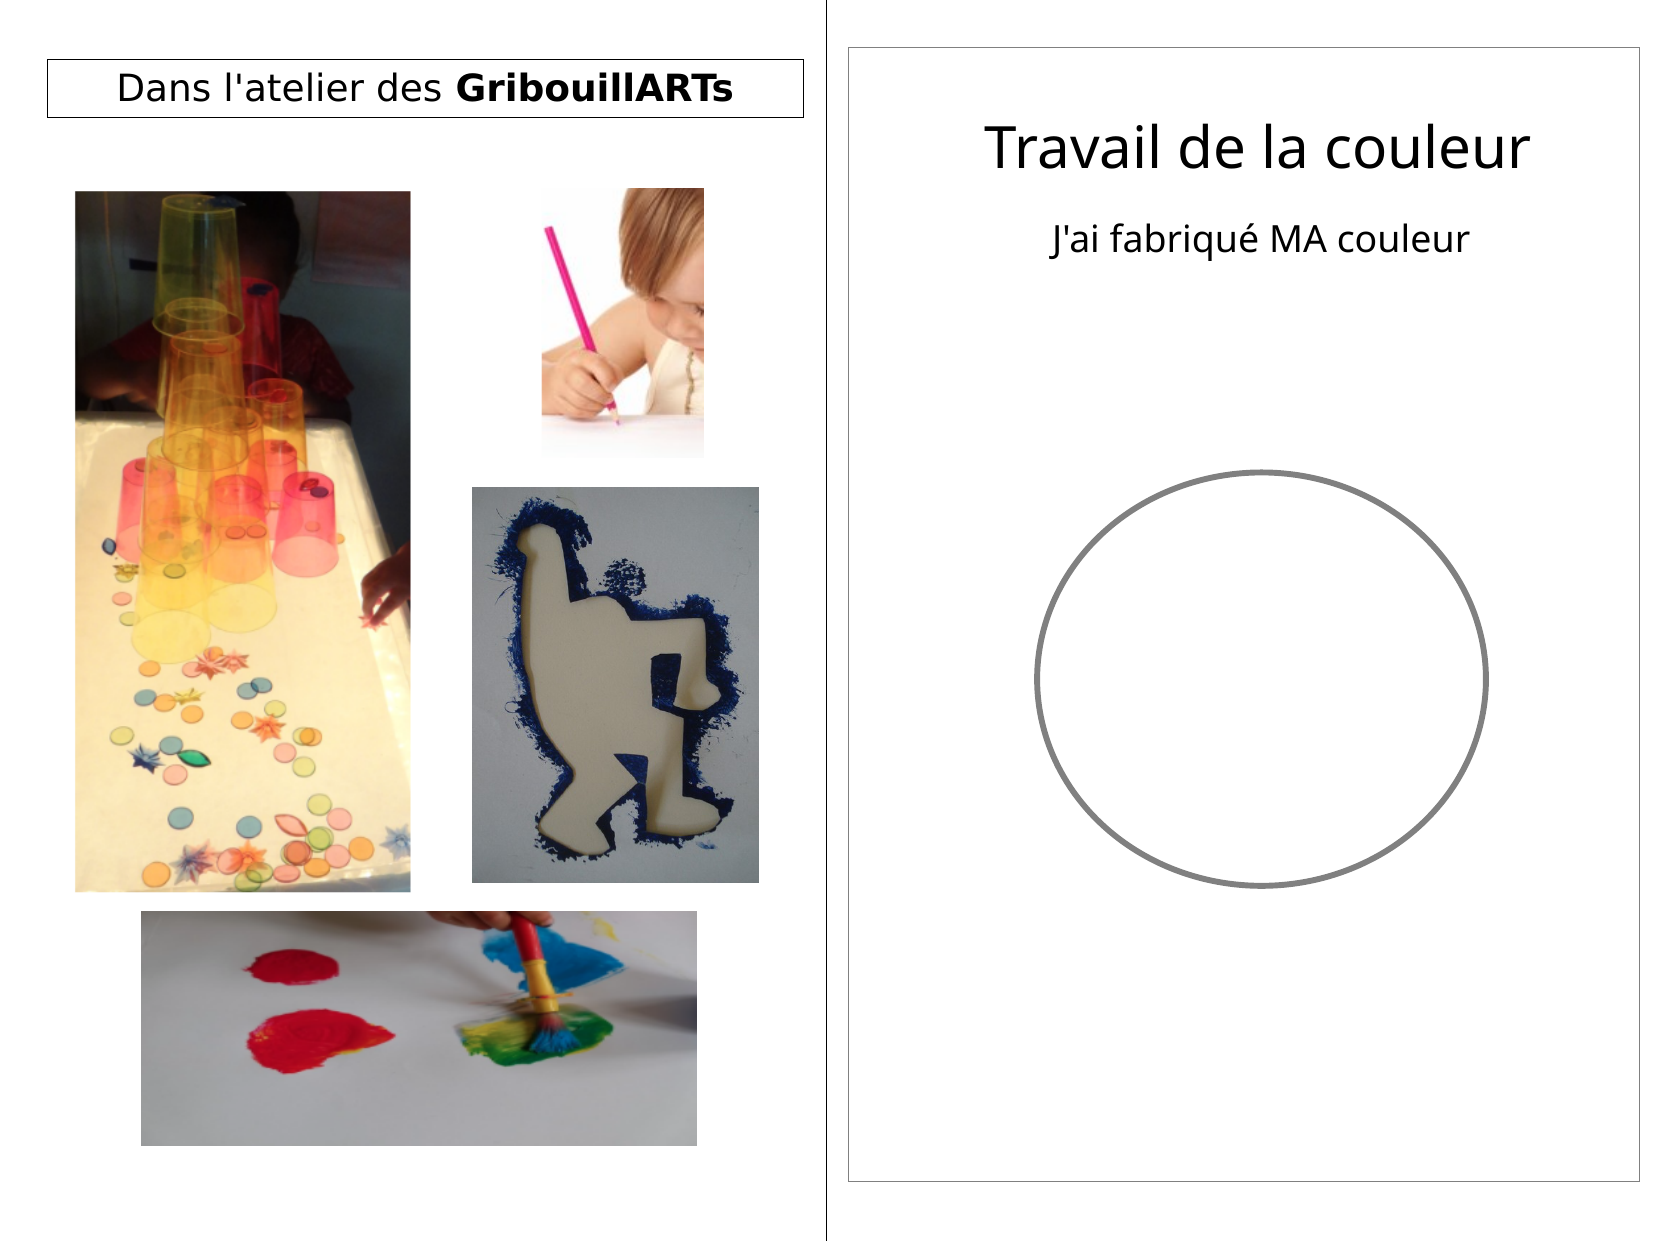

Dans l'atelier des GribouillARTs
Travail de la couleur
J'ai fabriqué MA couleur